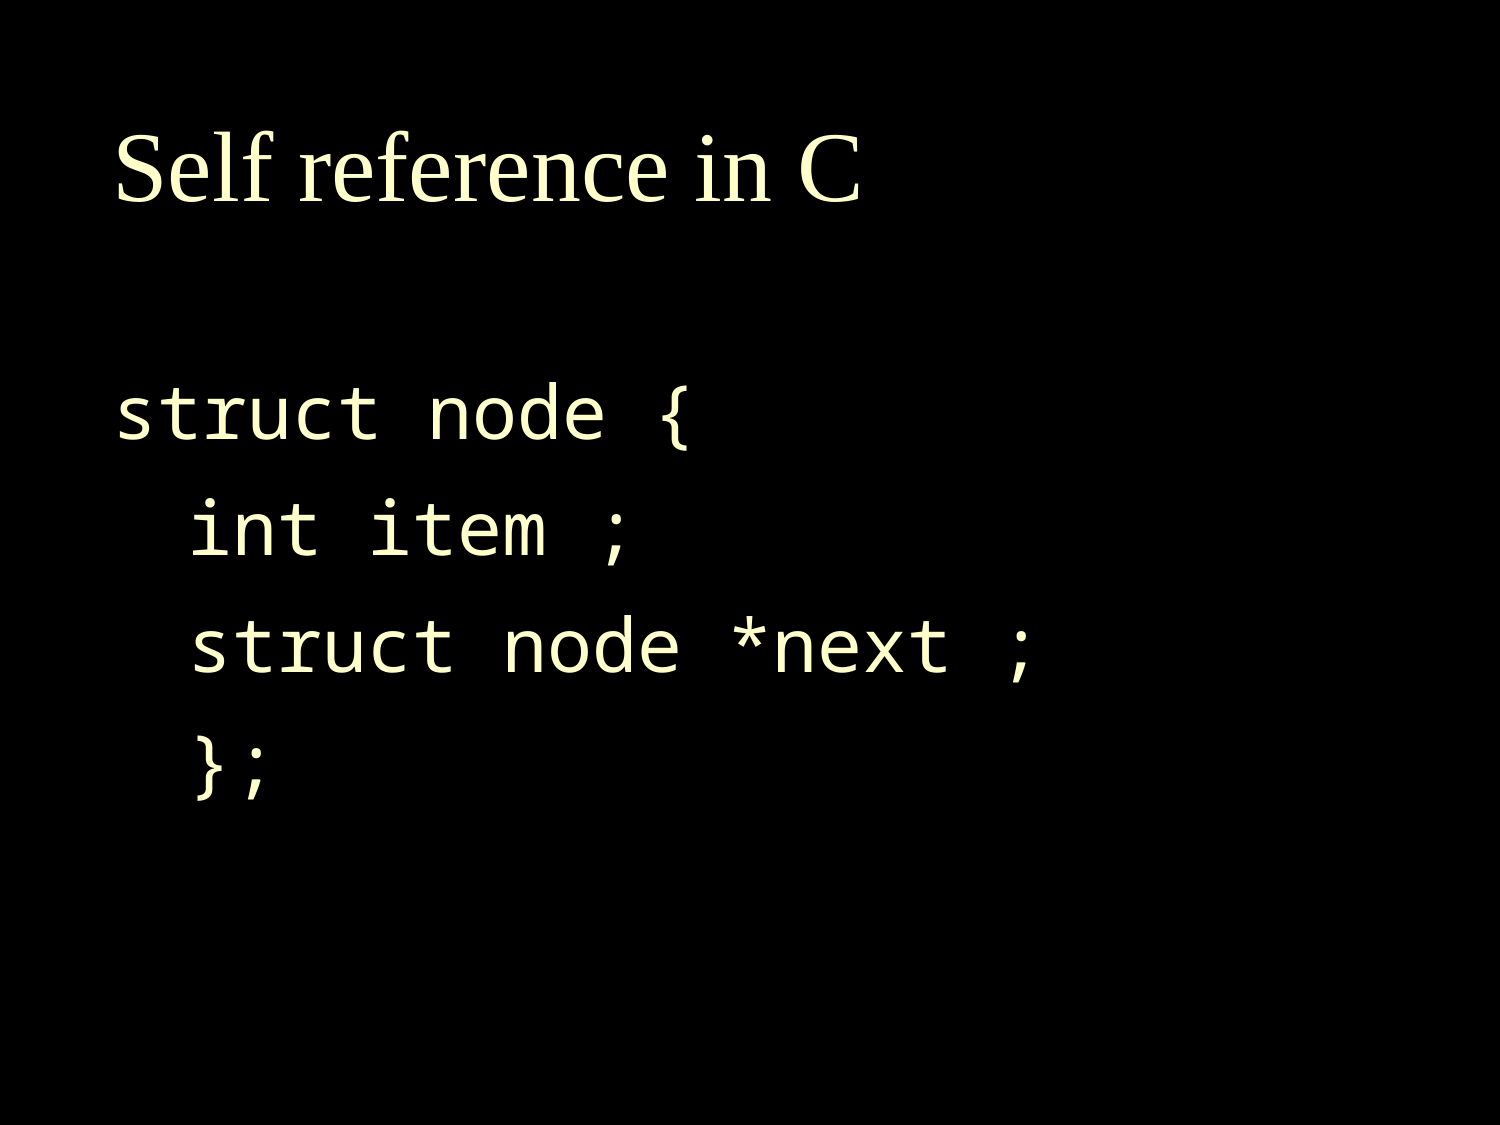

# Self reference in C
struct node {
int item ;
struct node *next ;
};